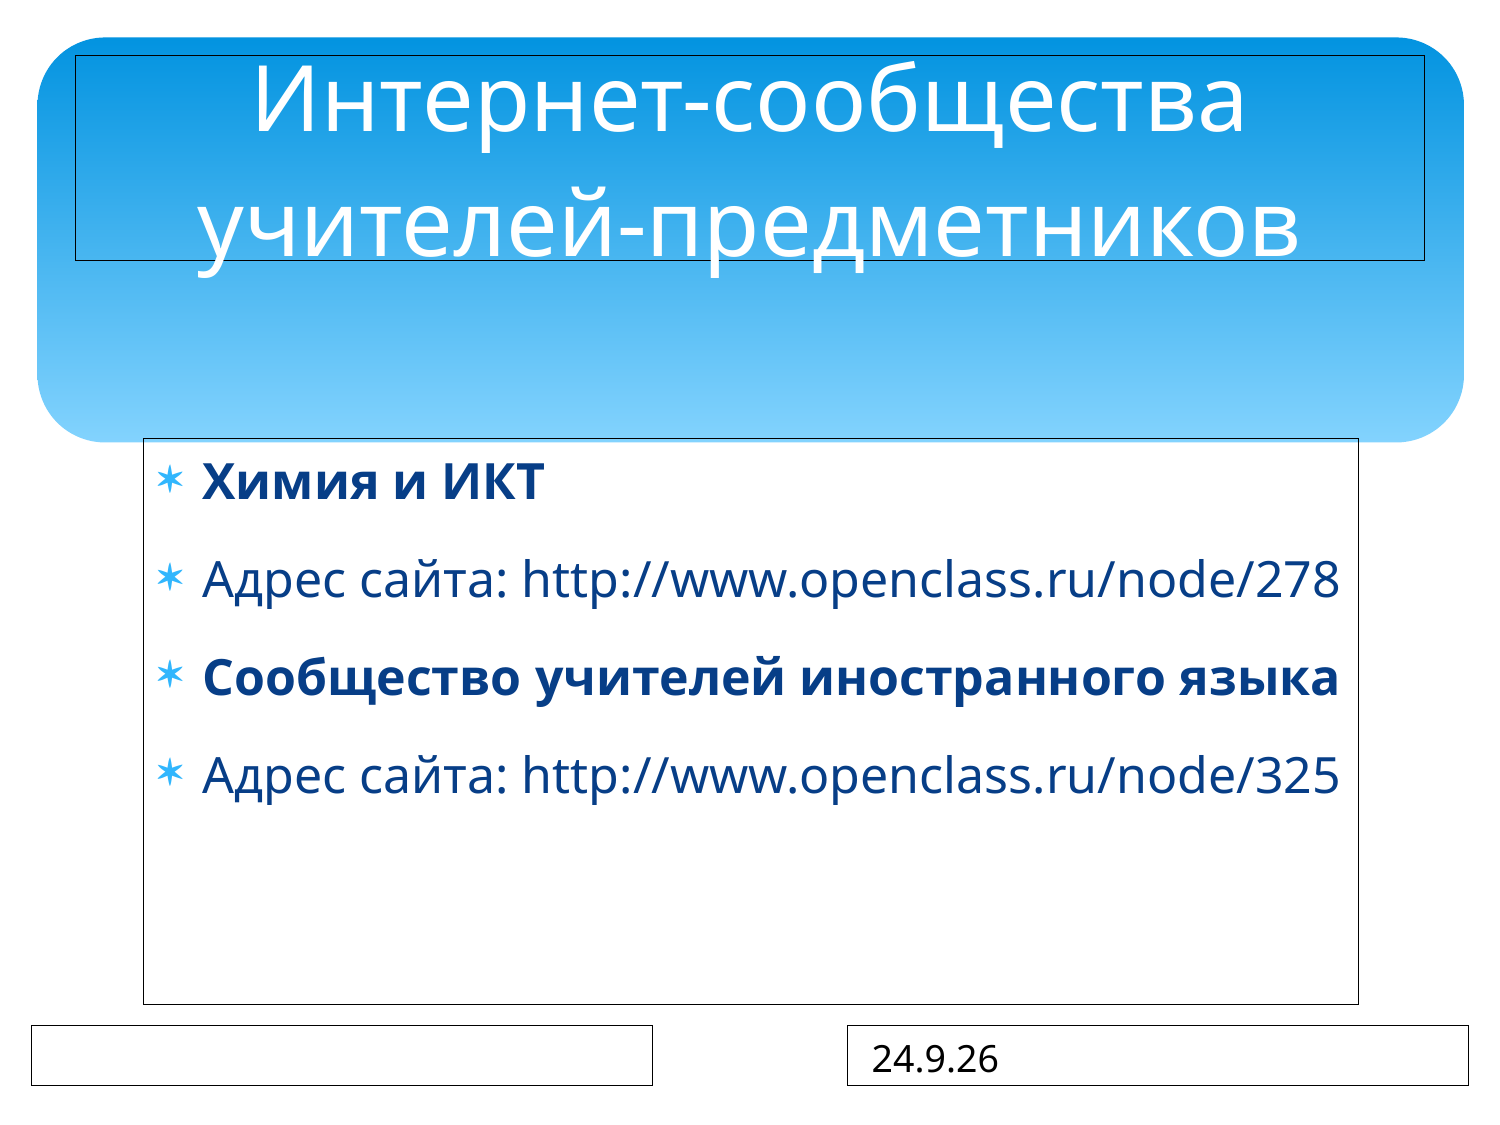

Интернет-сообщества учителей-предметников
# Химия и ИКТ
Адрес сайта: http://www.openclass.ru/node/278
Сообщество учителей иностранного языка
Адрес сайта: http://www.openclass.ru/node/325